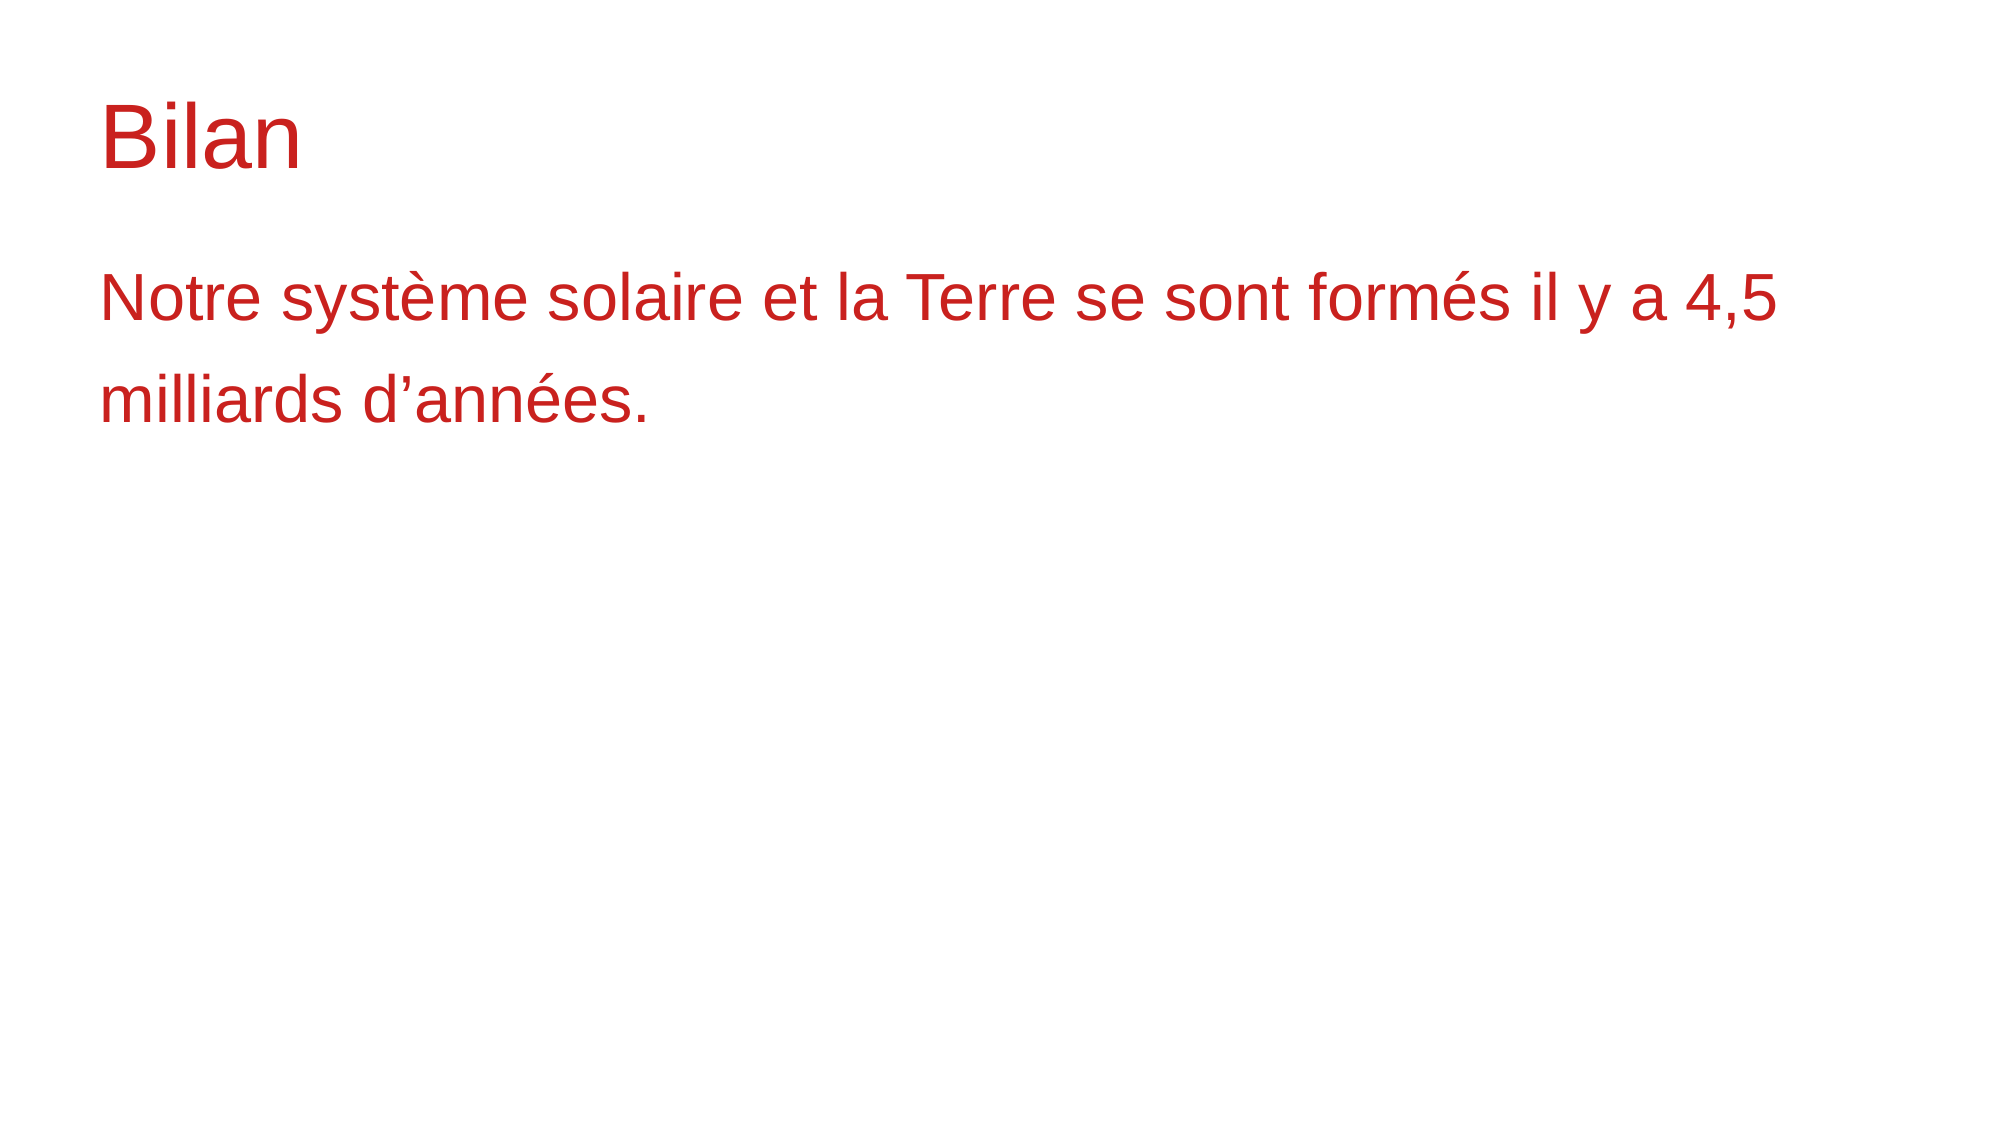

# Bilan
Notre système solaire et la Terre se sont formés il y a 4,5
milliards d’années.